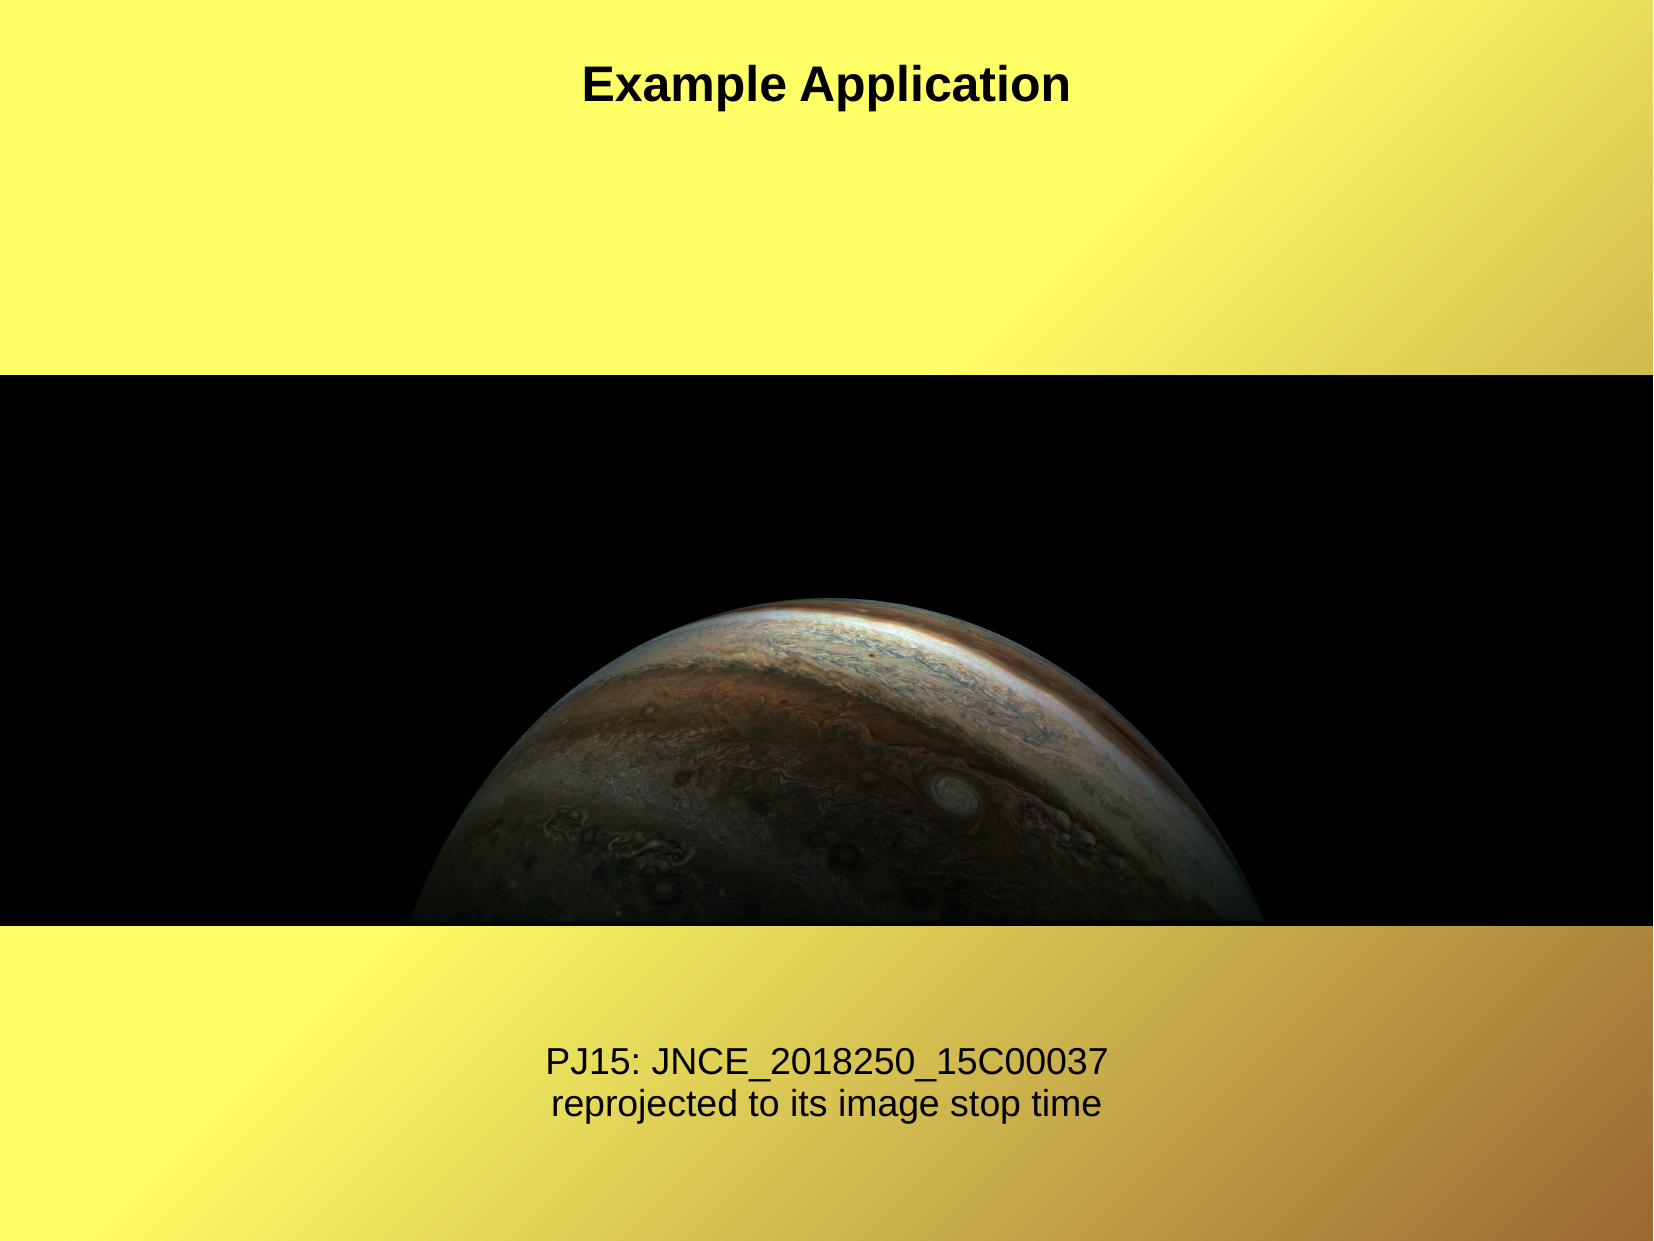

Example Application
PJ15: JNCE_2018250_15C00037
reprojected to its image stop time